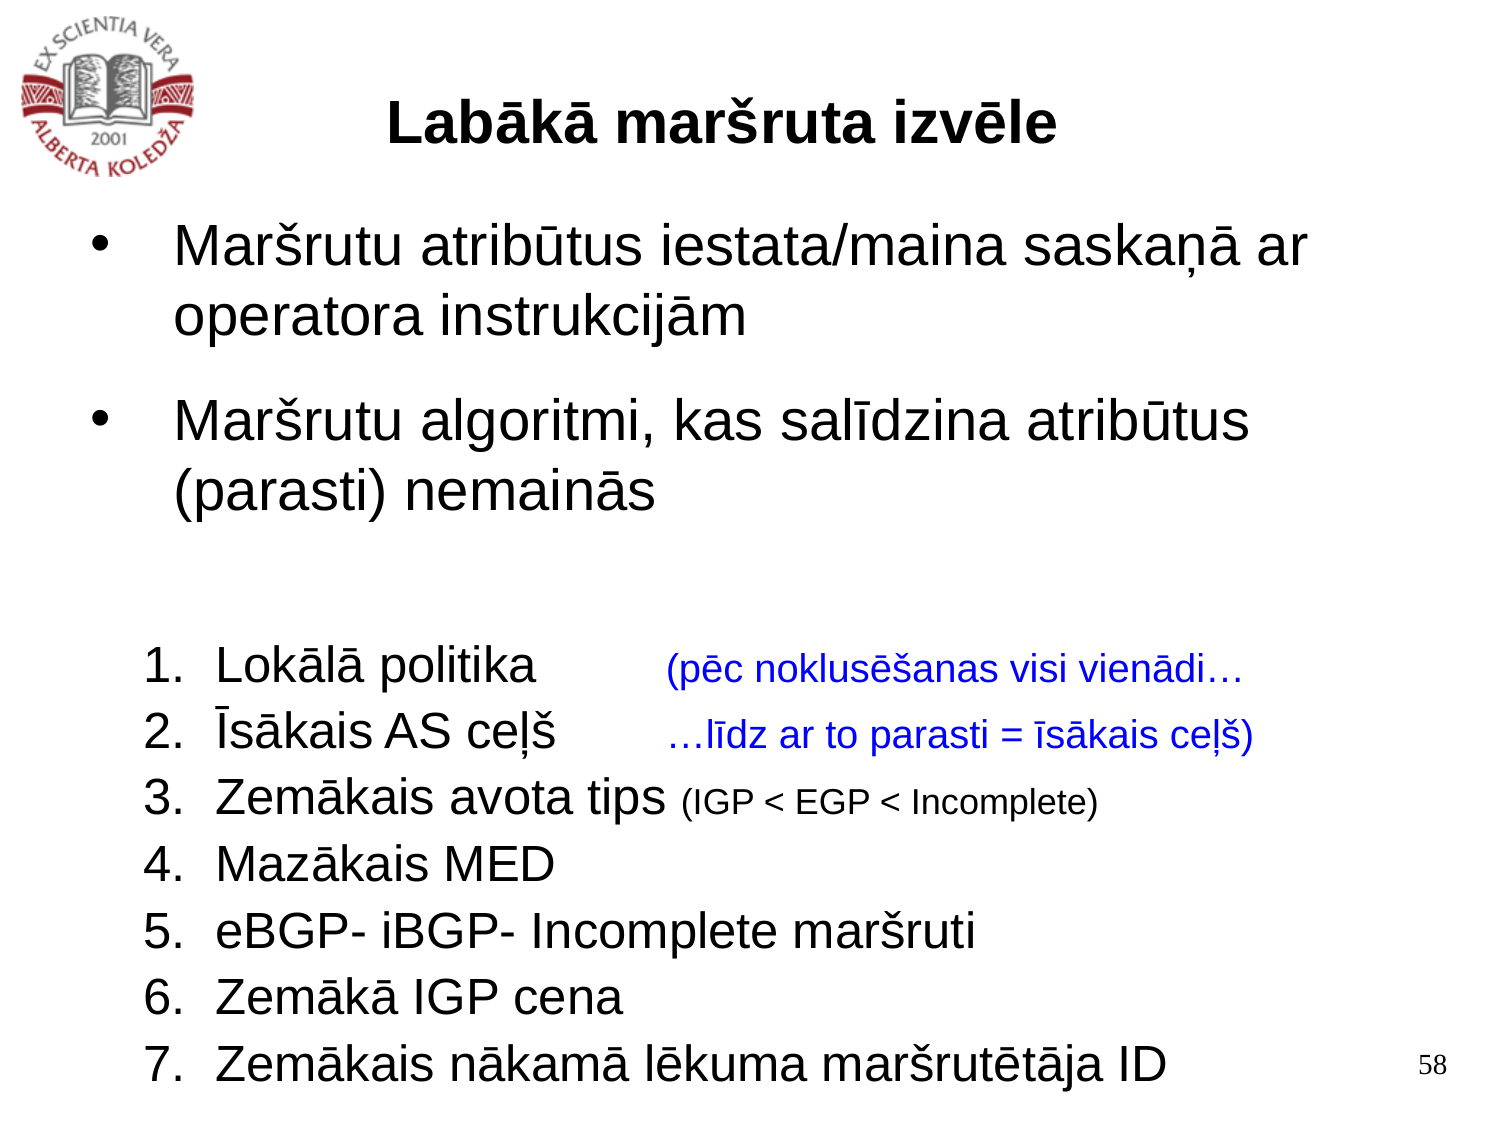

# Labākā maršruta izvēle
Maršrutu atribūtus iestata/maina saskaņā ar operatora instrukcijām
Maršrutu algoritmi, kas salīdzina atribūtus (parasti) nemainās
Lokālā politika 	(pēc noklusēšanas visi vienādi…
Īsākais AS ceļš 	…līdz ar to parasti = īsākais ceļš)
Zemākais avota tips (IGP < EGP < Incomplete)
Mazākais MED
eBGP- iBGP- Incomplete maršruti
Zemākā IGP cena
Zemākais nākamā lēkuma maršrutētāja ID